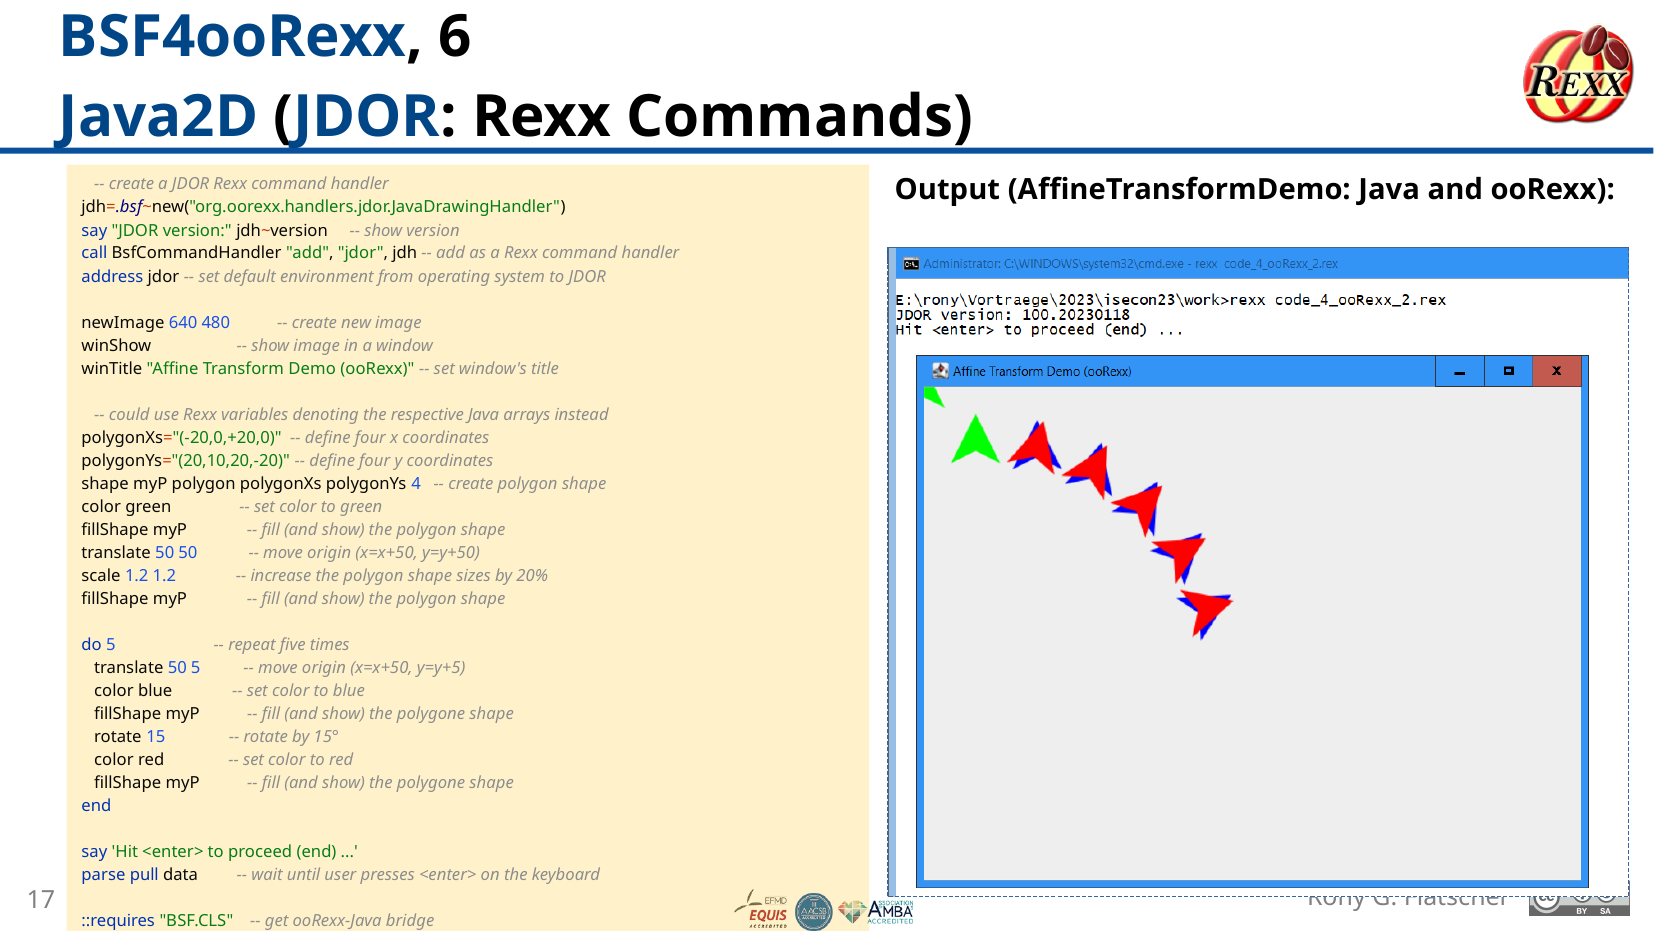

# BSF4ooRexx, 6 Java2D (JDOR: Rexx Commands)
Output (AffineTransformDemo: Java and ooRexx):
 -- create a JDOR Rexx command handler
jdh=.bsf~new("org.oorexx.handlers.jdor.JavaDrawingHandler")
say "JDOR version:" jdh~version -- show version
call BsfCommandHandler "add", "jdor", jdh -- add as a Rexx command handler
address jdor -- set default environment from operating system to JDOR
newImage 640 480 -- create new image
winShow -- show image in a window
winTitle "Affine Transform Demo (ooRexx)" -- set window's title
 -- could use Rexx variables denoting the respective Java arrays instead
polygonXs="(-20,0,+20,0)" -- define four x coordinates
polygonYs="(20,10,20,-20)" -- define four y coordinates
shape myP polygon polygonXs polygonYs 4 -- create polygon shape
color green -- set color to green
fillShape myP -- fill (and show) the polygon shape
translate 50 50 -- move origin (x=x+50, y=y+50)
scale 1.2 1.2 -- increase the polygon shape sizes by 20%
fillShape myP -- fill (and show) the polygon shape
do 5 -- repeat five times
 translate 50 5 -- move origin (x=x+50, y=y+5)
 color blue -- set color to blue
 fillShape myP -- fill (and show) the polygone shape
 rotate 15 -- rotate by 15°
 color red -- set color to red
 fillShape myP -- fill (and show) the polygone shape
end
say 'Hit <enter> to proceed (end) ...'
parse pull data -- wait until user presses <enter> on the keyboard
::requires "BSF.CLS" -- get ooRexx-Java bridge